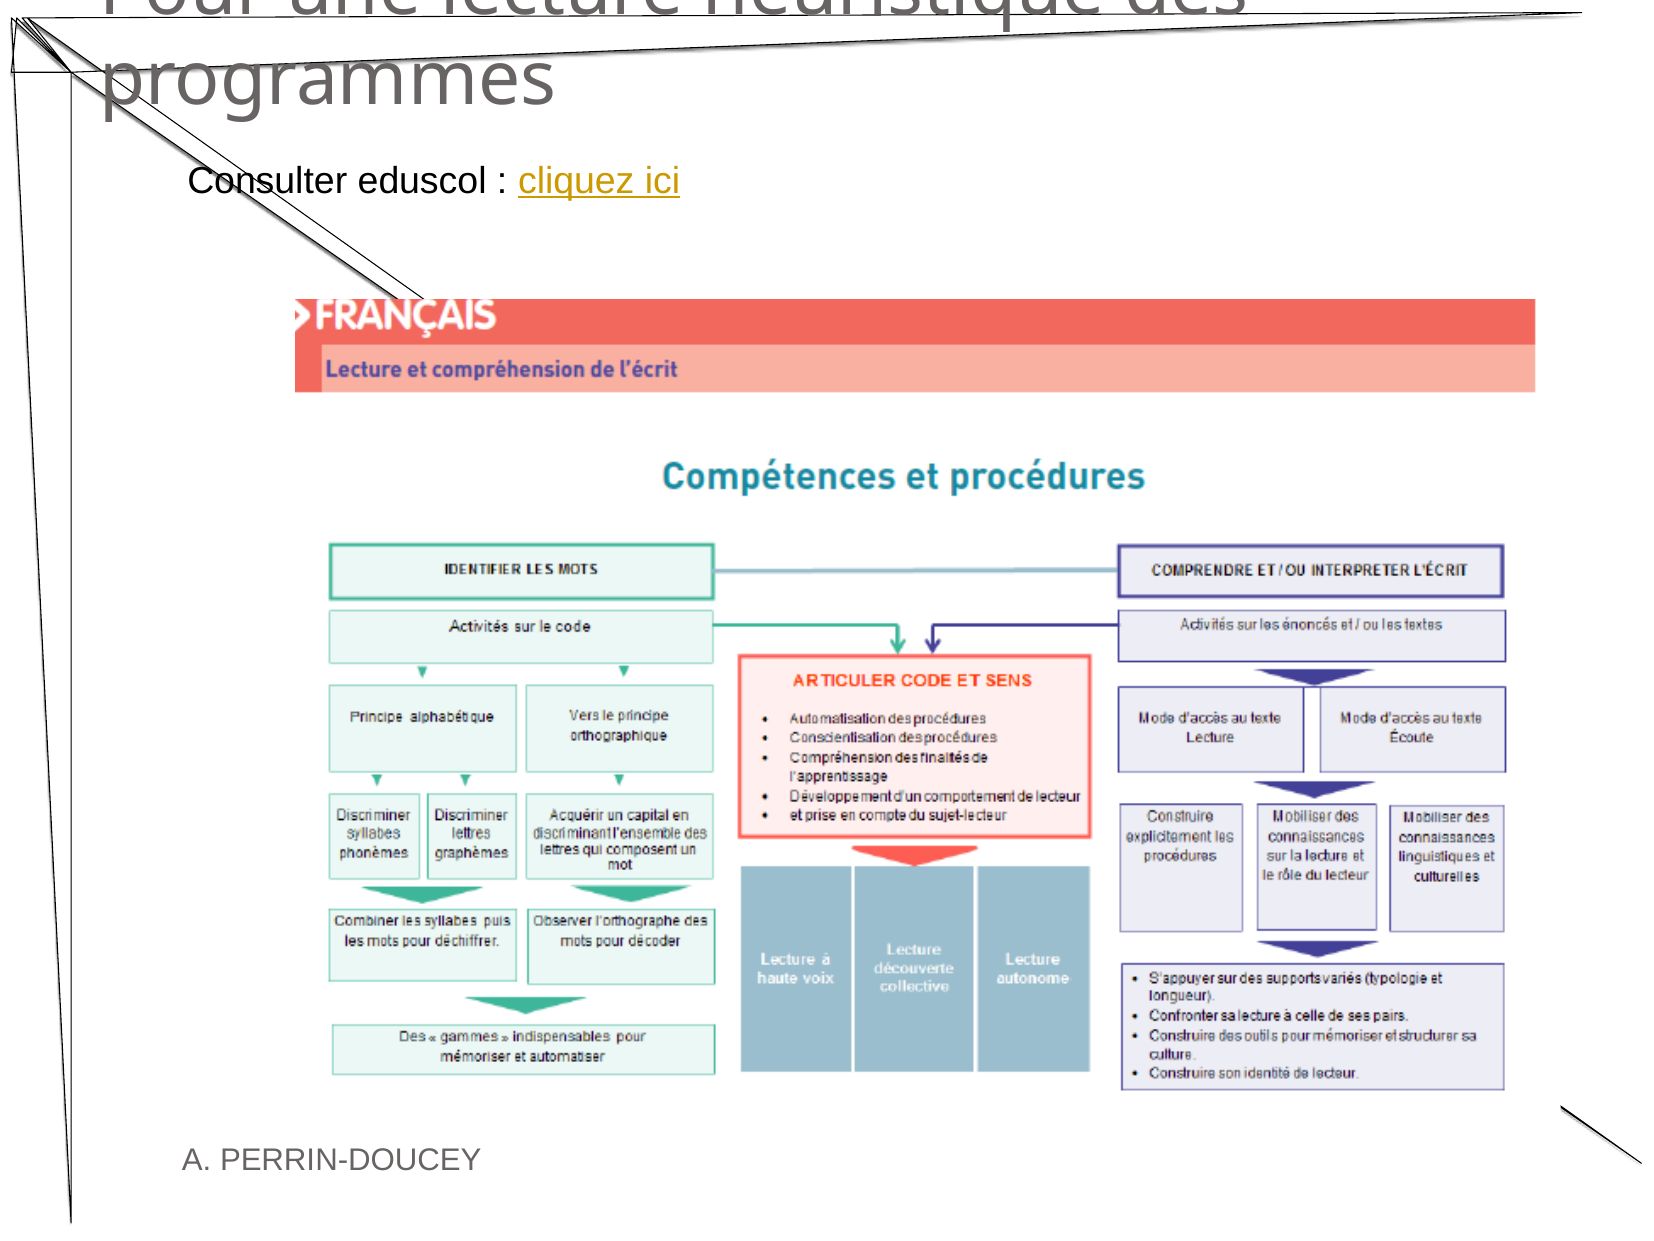

# Pour une lecture heuristique des programmes
Consulter eduscol : cliquez ici
A. PERRIN-DOUCEY